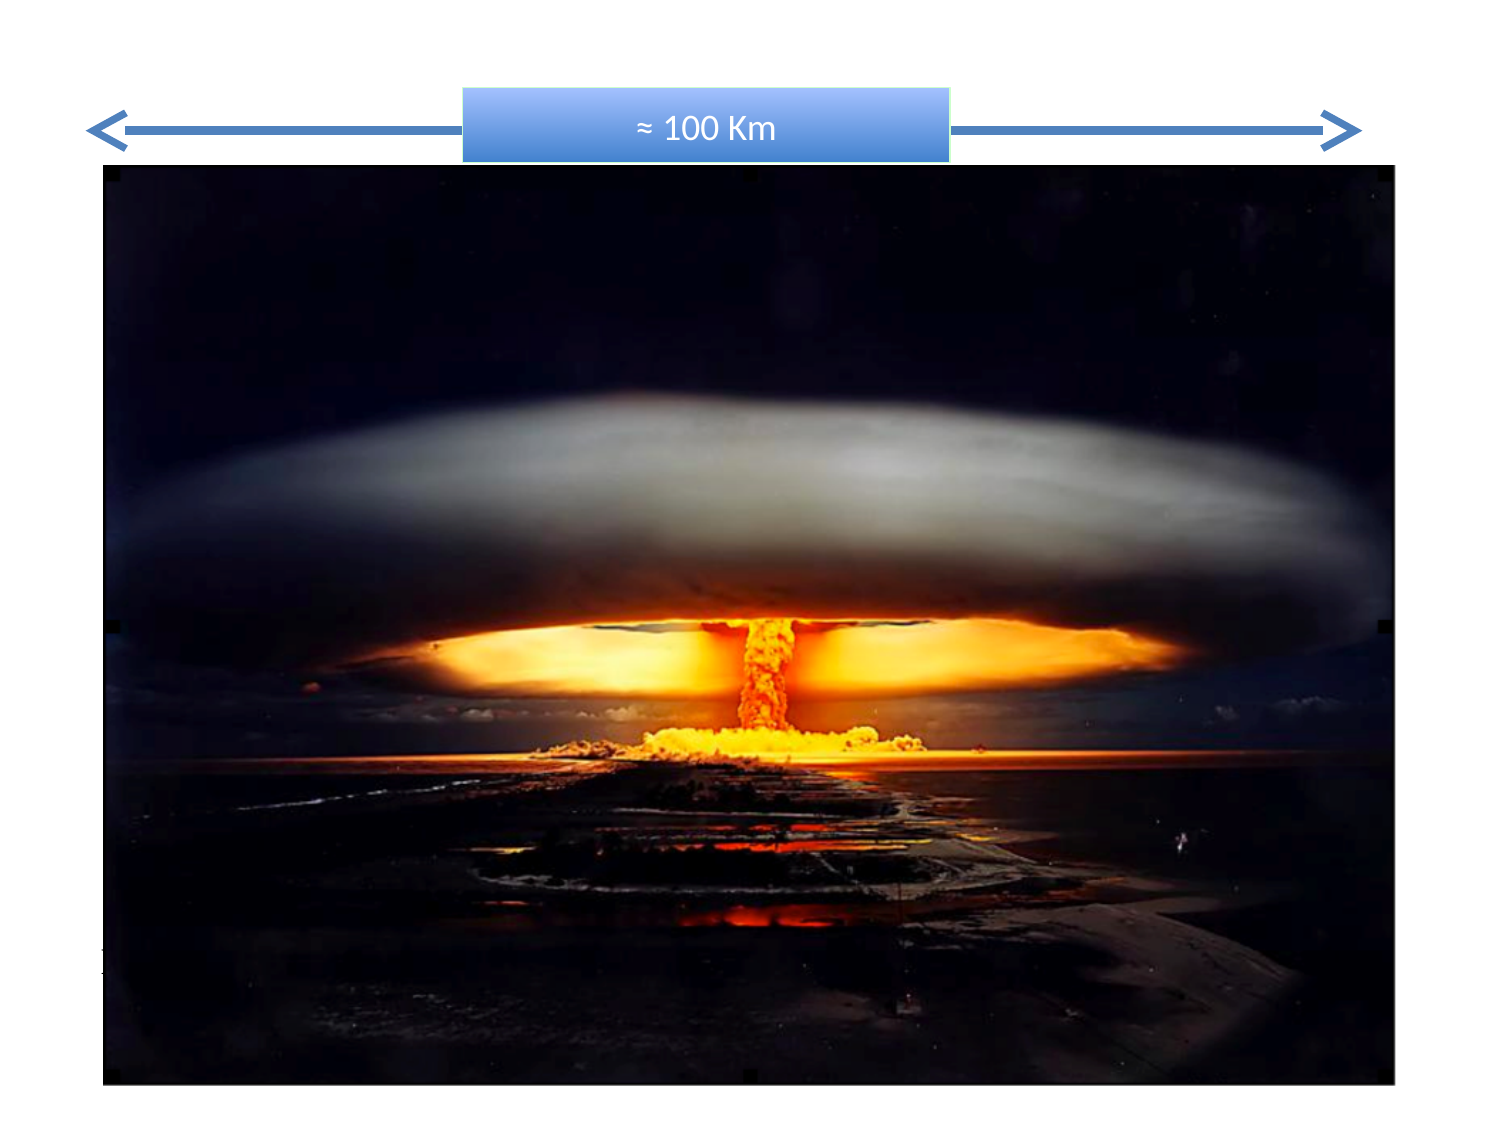

#
≈ 100 Km
Il 30 Ottobre 1961 : esplosione della “TZAR BOMBA” = 3800 bombe d’Hiroshima